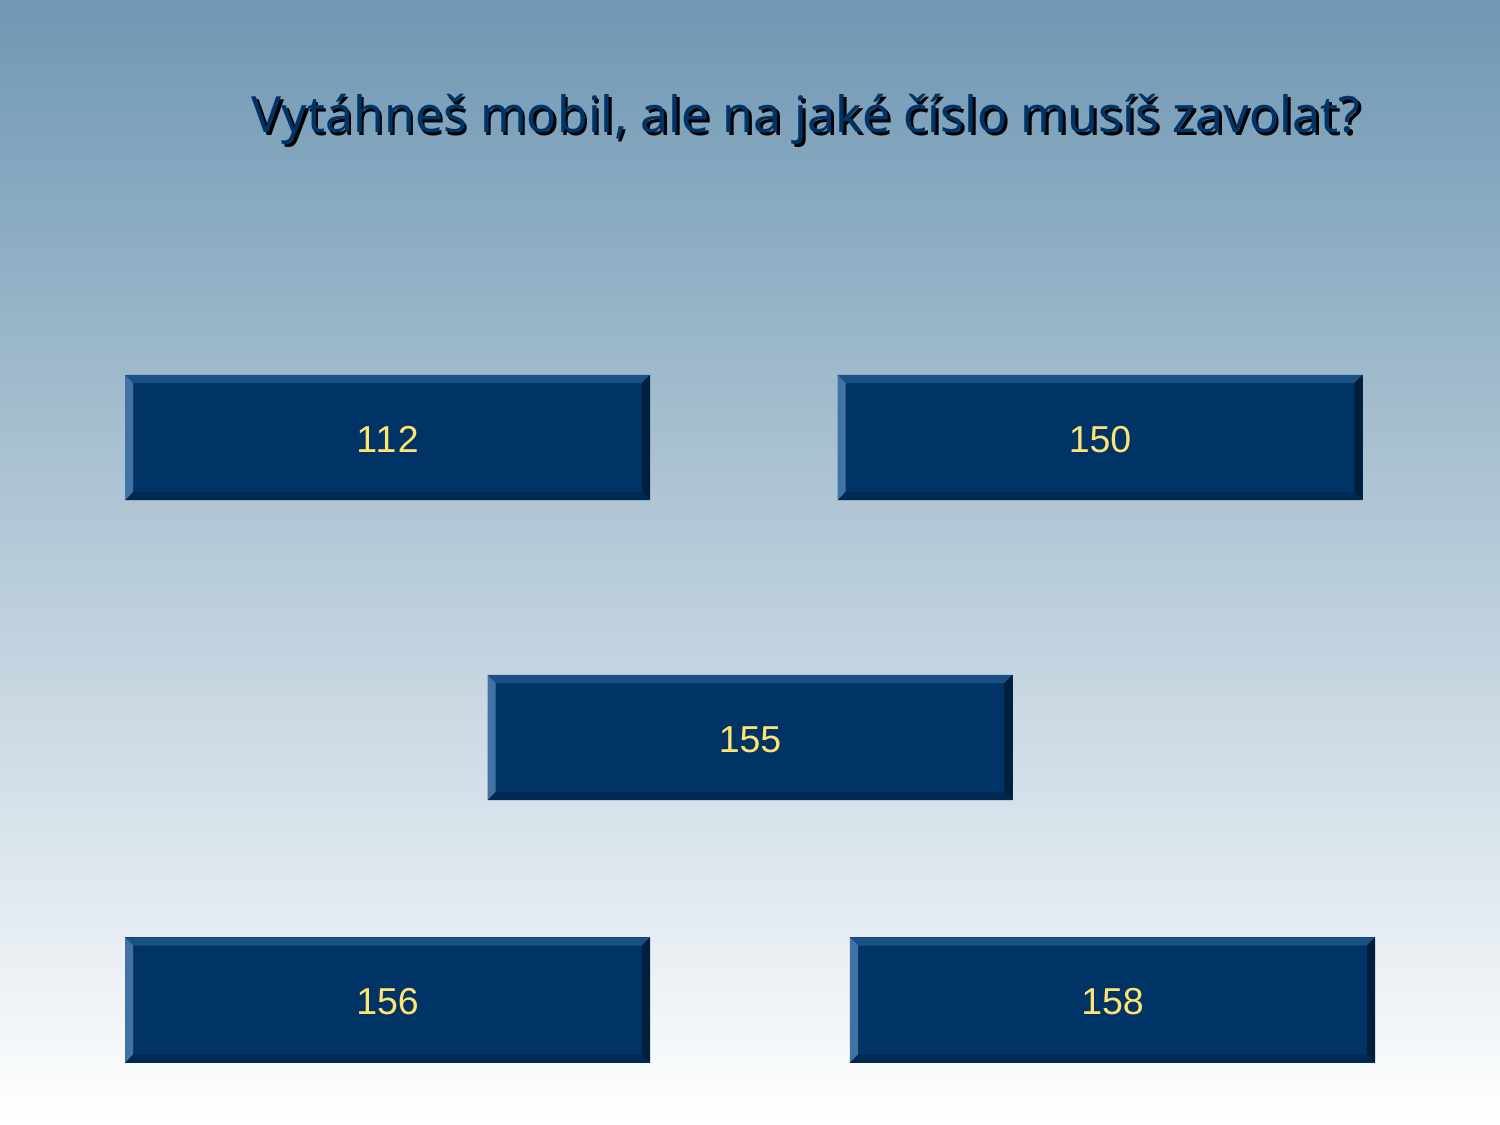

# Vytáhneš mobil, ale na jaké číslo musíš zavolat?
112
150
155
156
158